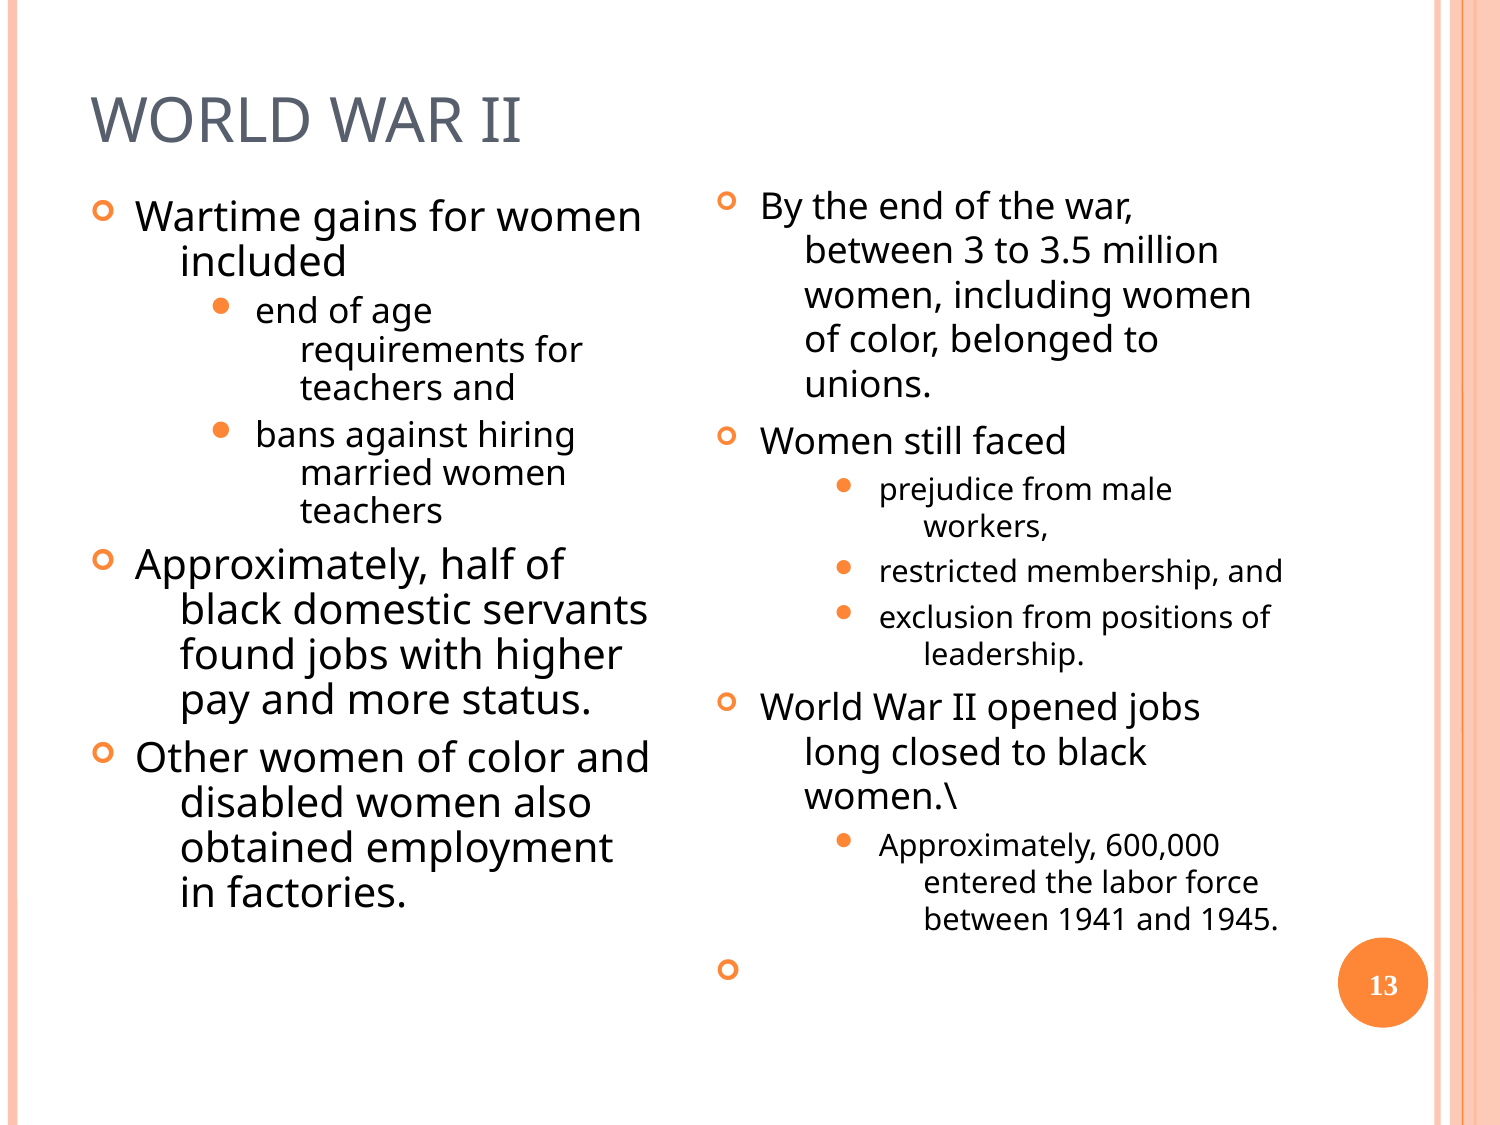

# World War II
By the end of the war, between 3 to 3.5 million women, including women of color, belonged to unions.
Women still faced
prejudice from male workers,
restricted membership, and
exclusion from positions of leadership.
World War II opened jobs long closed to black women.\
Approximately, 600,000 entered the labor force between 1941 and 1945.
Wartime gains for women included
end of age requirements for teachers and
bans against hiring married women teachers
Approximately, half of black domestic servants found jobs with higher pay and more status.
Other women of color and disabled women also obtained employment in factories.